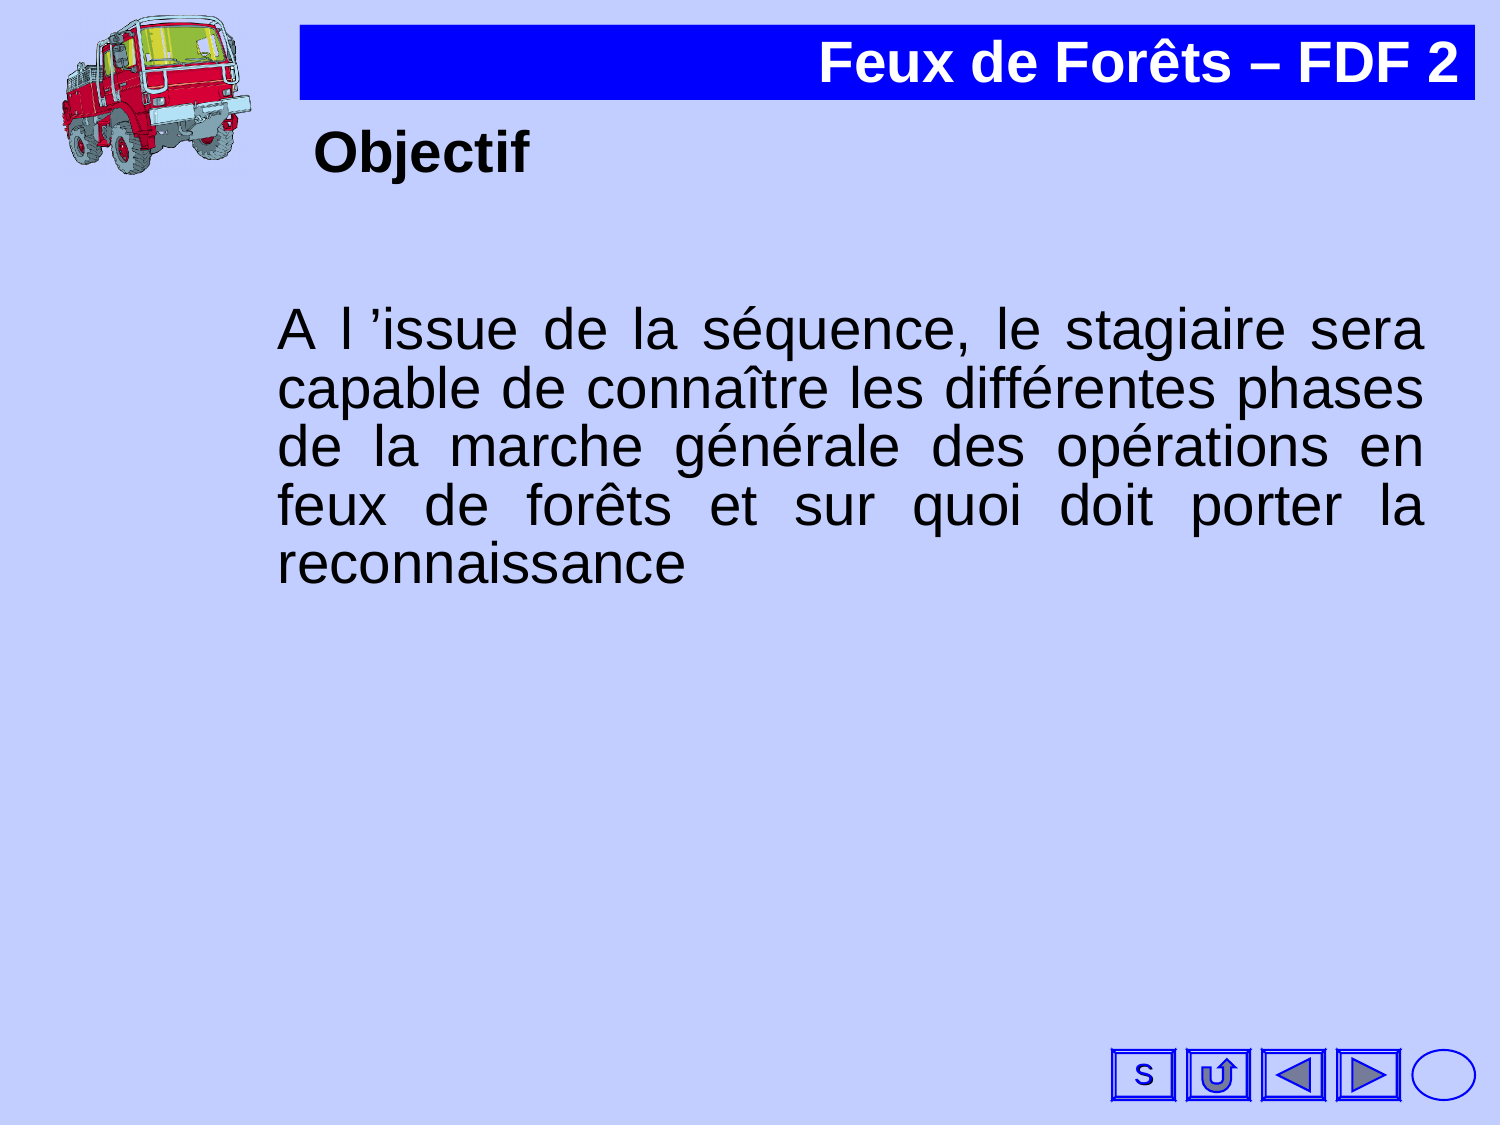

Feux de Forêts – FDF 2
Objectif
# A l ’issue de la séquence, le stagiaire sera capable de connaître les différentes phases de la marche générale des opérations en feux de forêts et sur quoi doit porter la reconnaissance